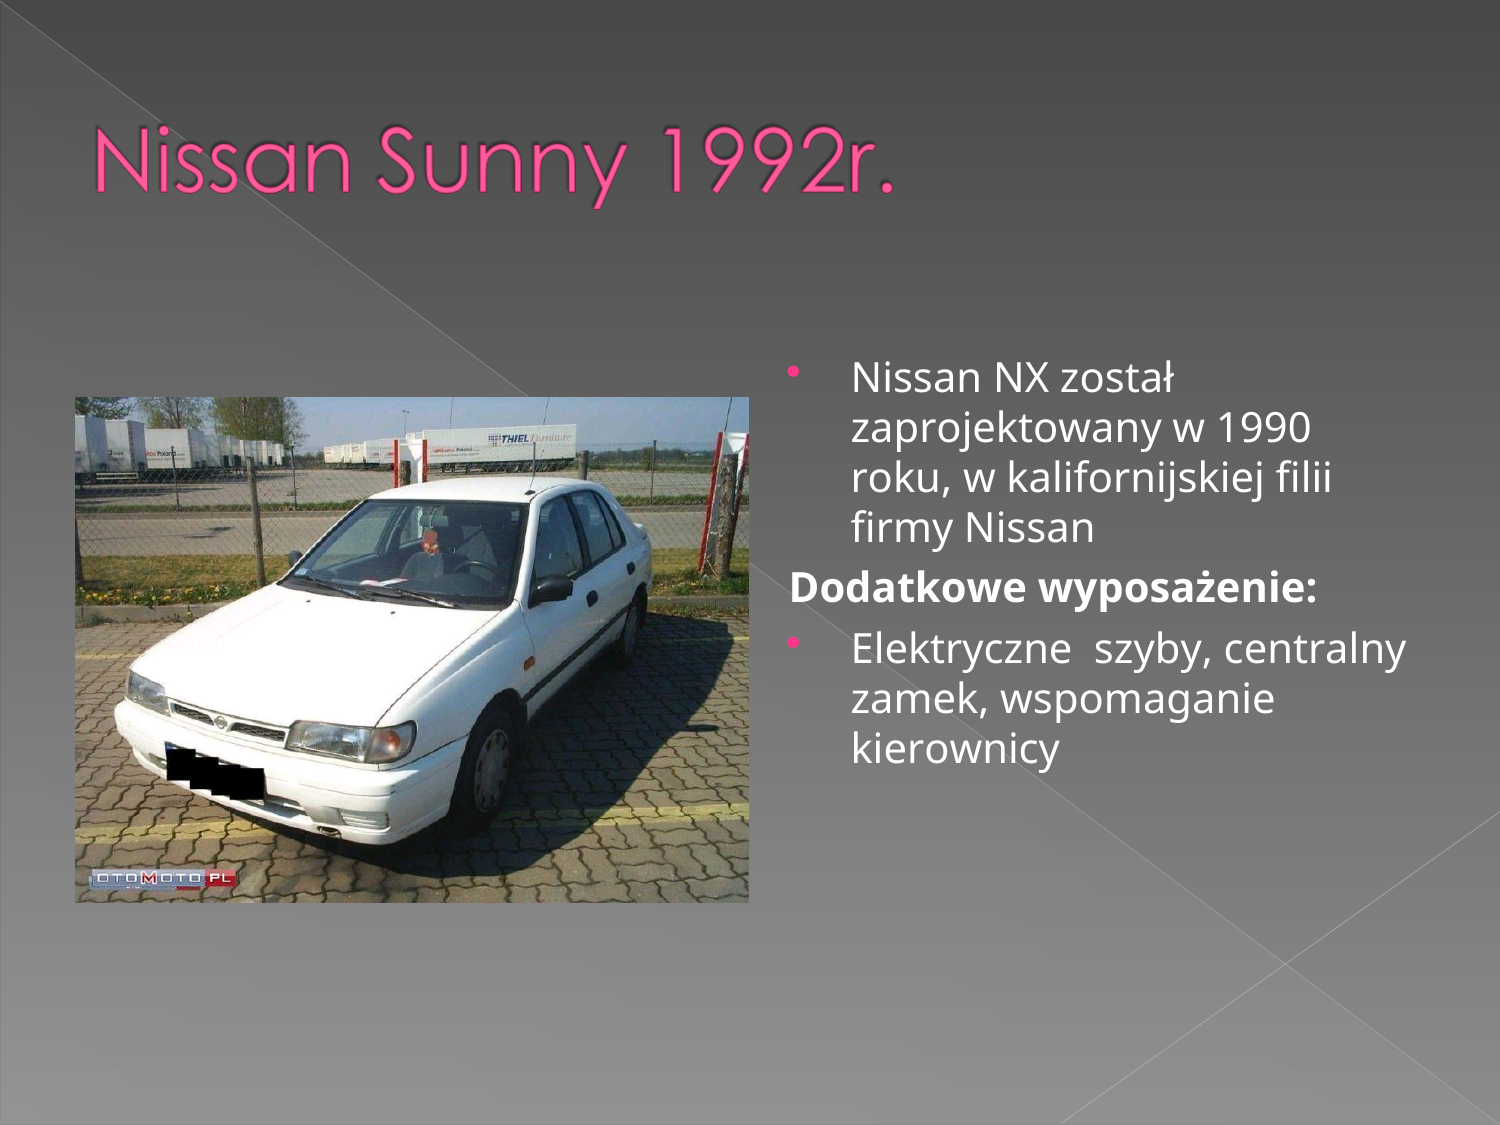

Nissan NX został zaprojektowany w 1990 roku, w kalifornijskiej filii firmy Nissan
Dodatkowe wyposażenie:
Elektryczne szyby, centralny zamek, wspomaganie kierownicy